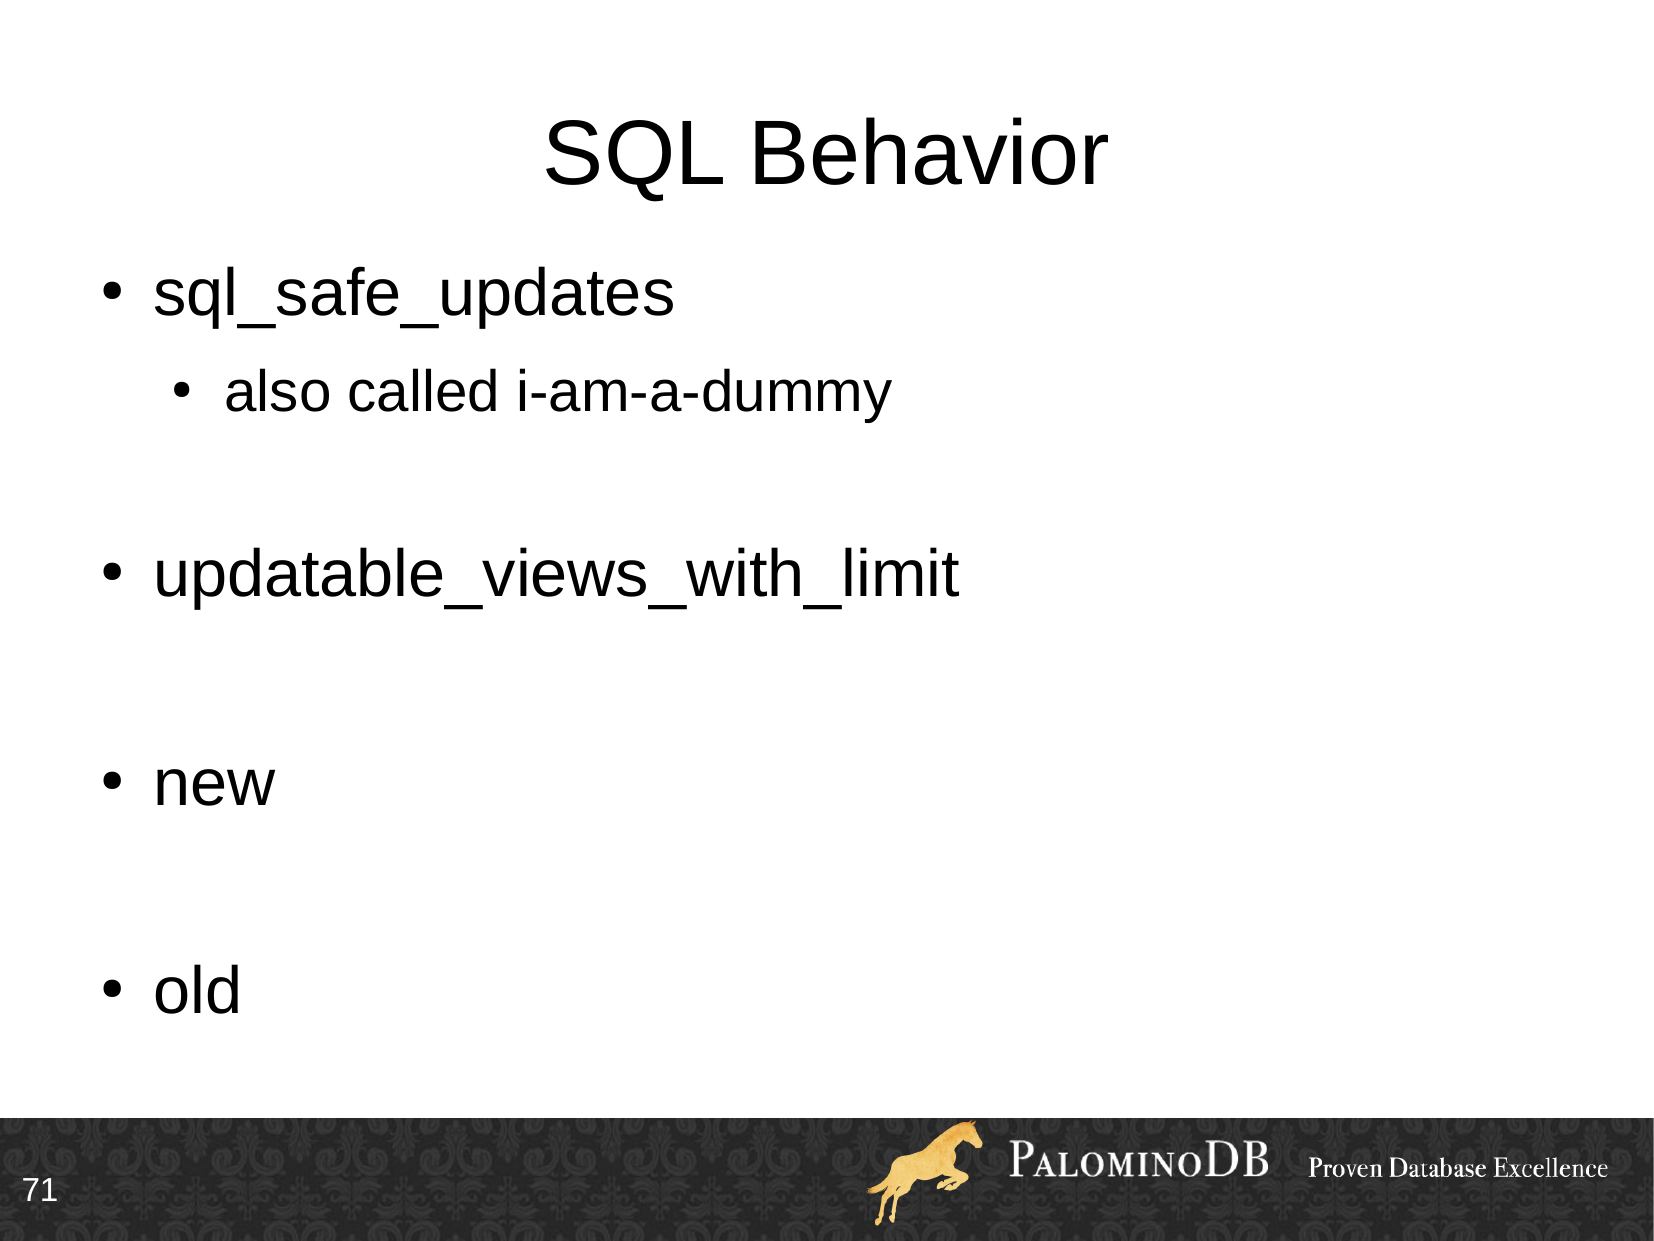

# SQL Behavior
sql_safe_updates
also called i-am-a-dummy
updatable_views_with_limit
new
old